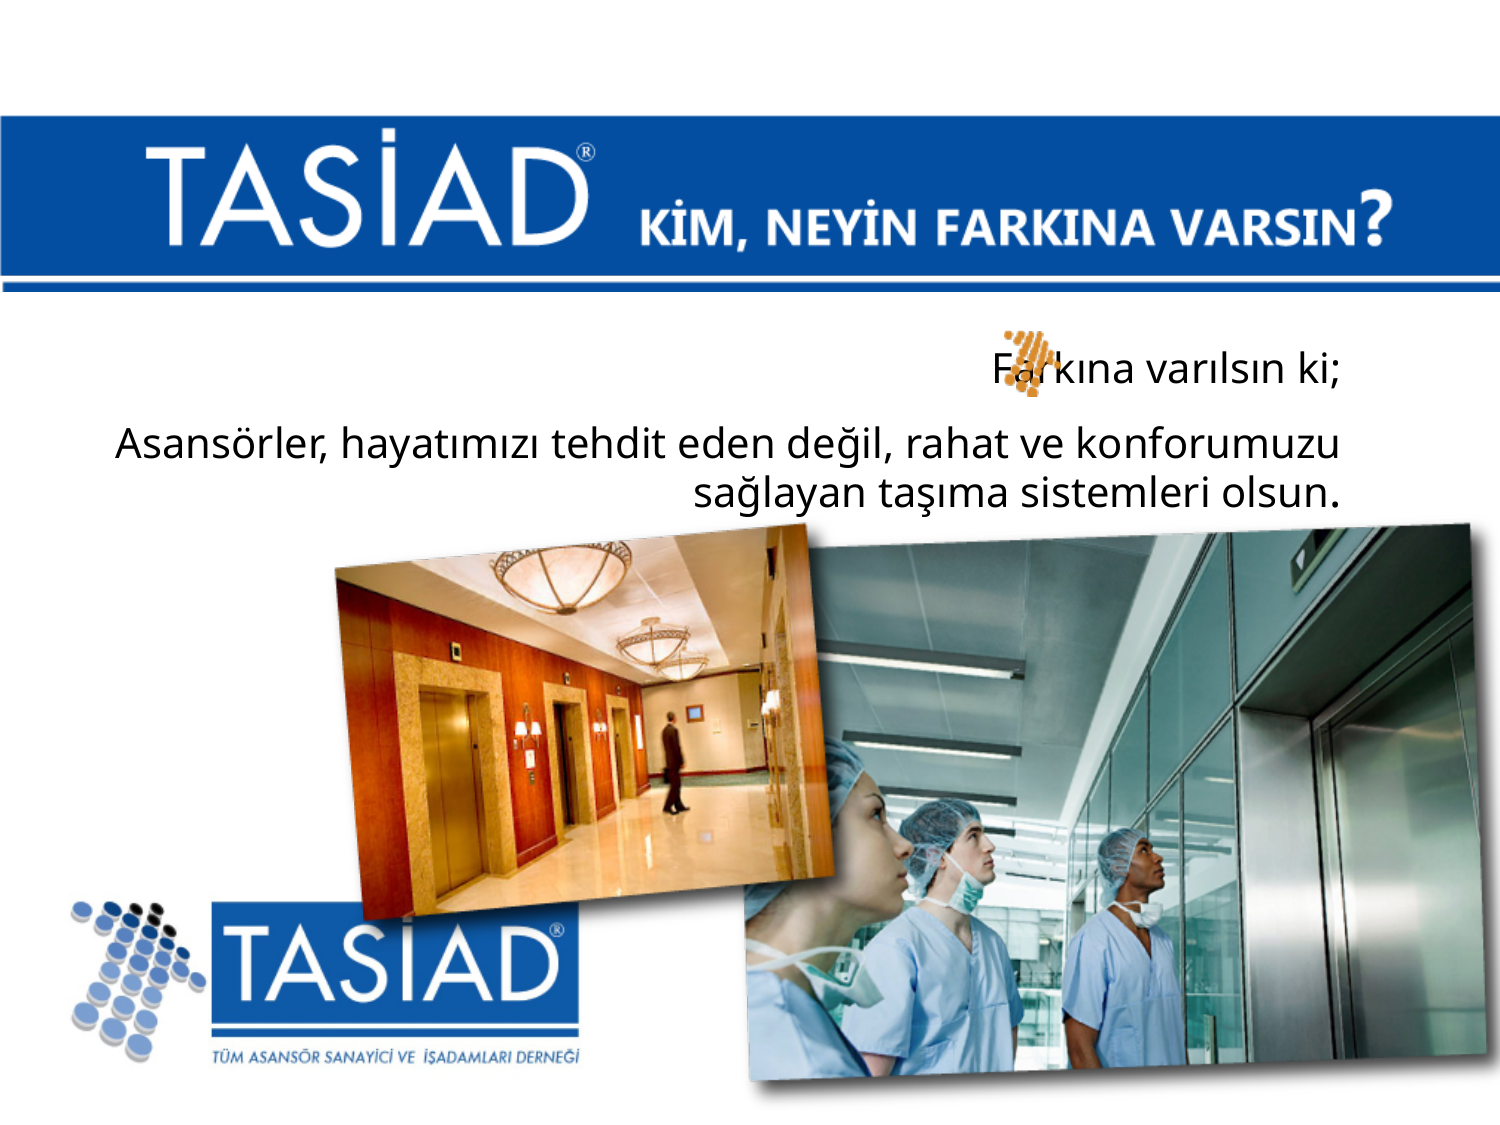

Farkına varılsın ki;
Asansörler, hayatımızı tehdit eden değil, rahat ve konforumuzu sağlayan taşıma sistemleri olsun.